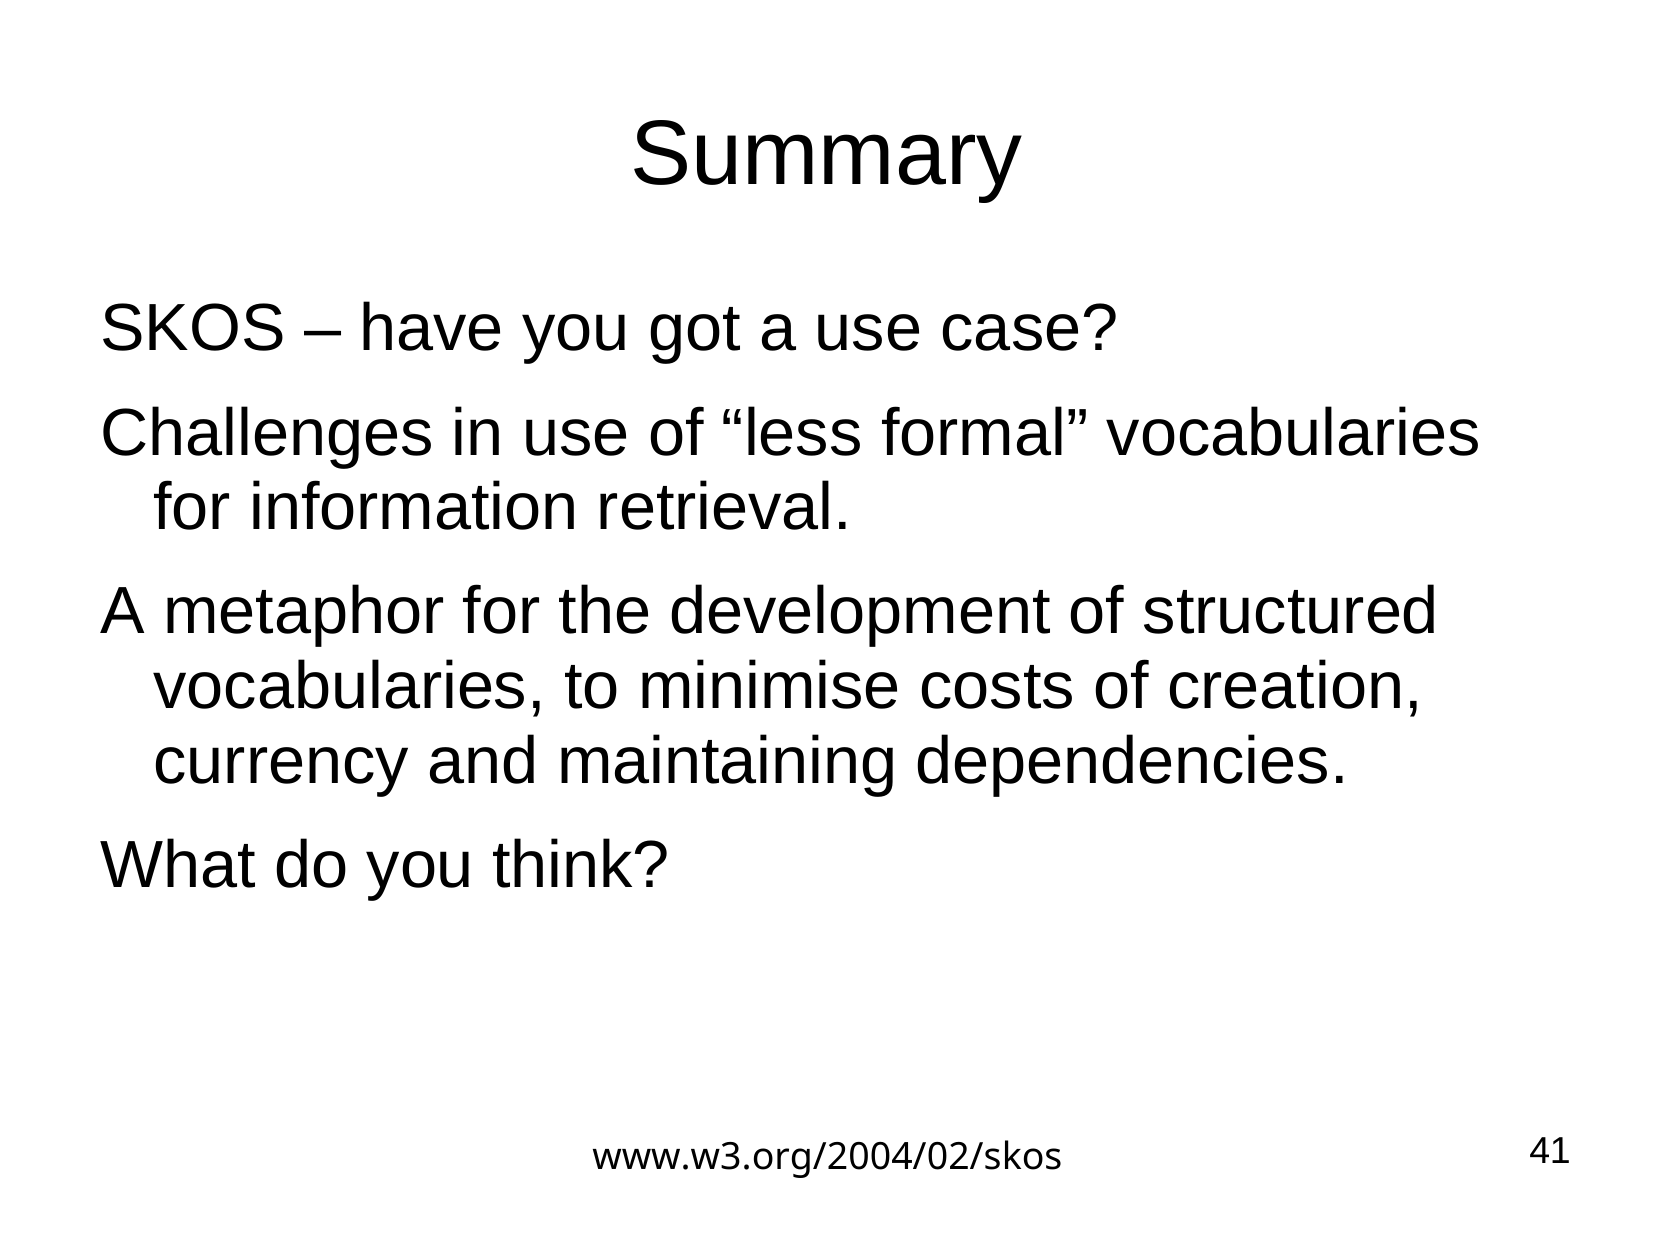

# Summary
SKOS – have you got a use case?
Challenges in use of “less formal” vocabularies for information retrieval.
A metaphor for the development of structured vocabularies, to minimise costs of creation, currency and maintaining dependencies.
What do you think?
www.w3.org/2004/02/skos
41